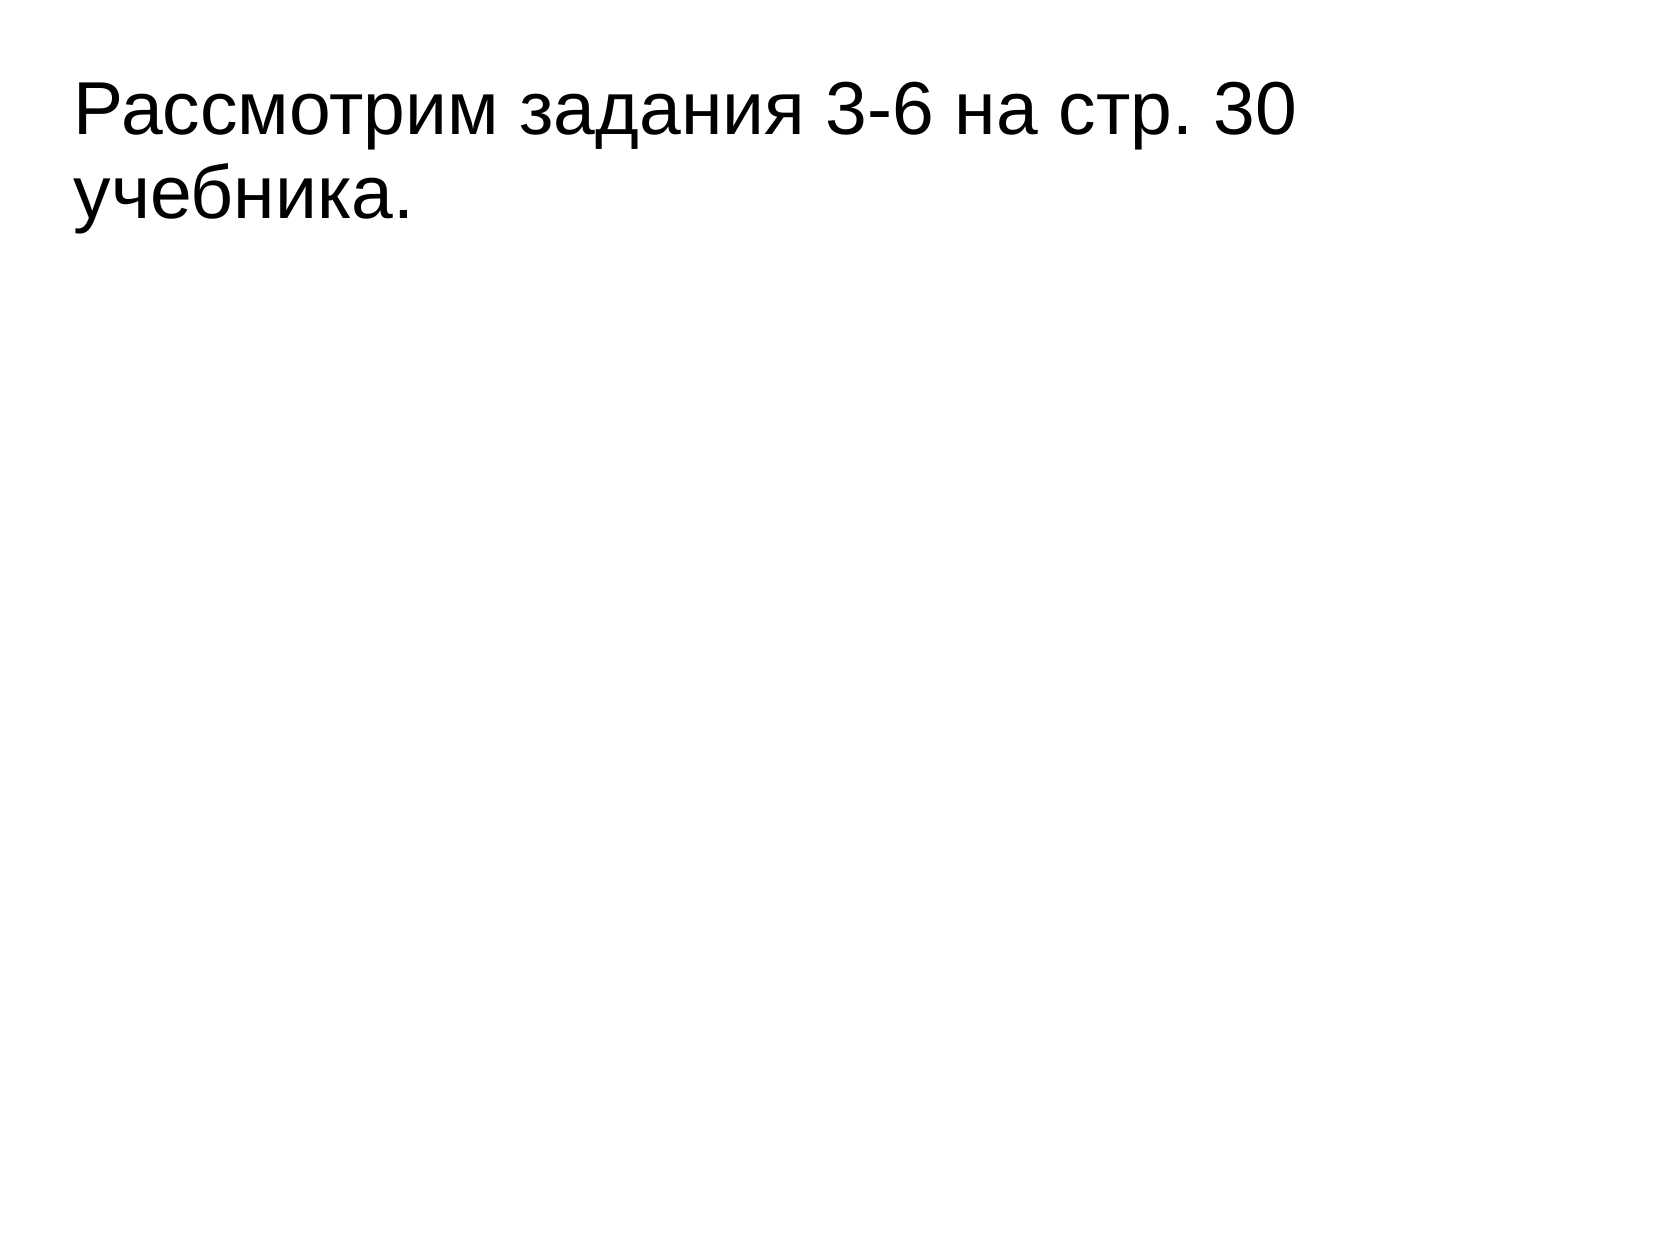

Рассмотрим задания 3-6 на стр. 30 учебника.